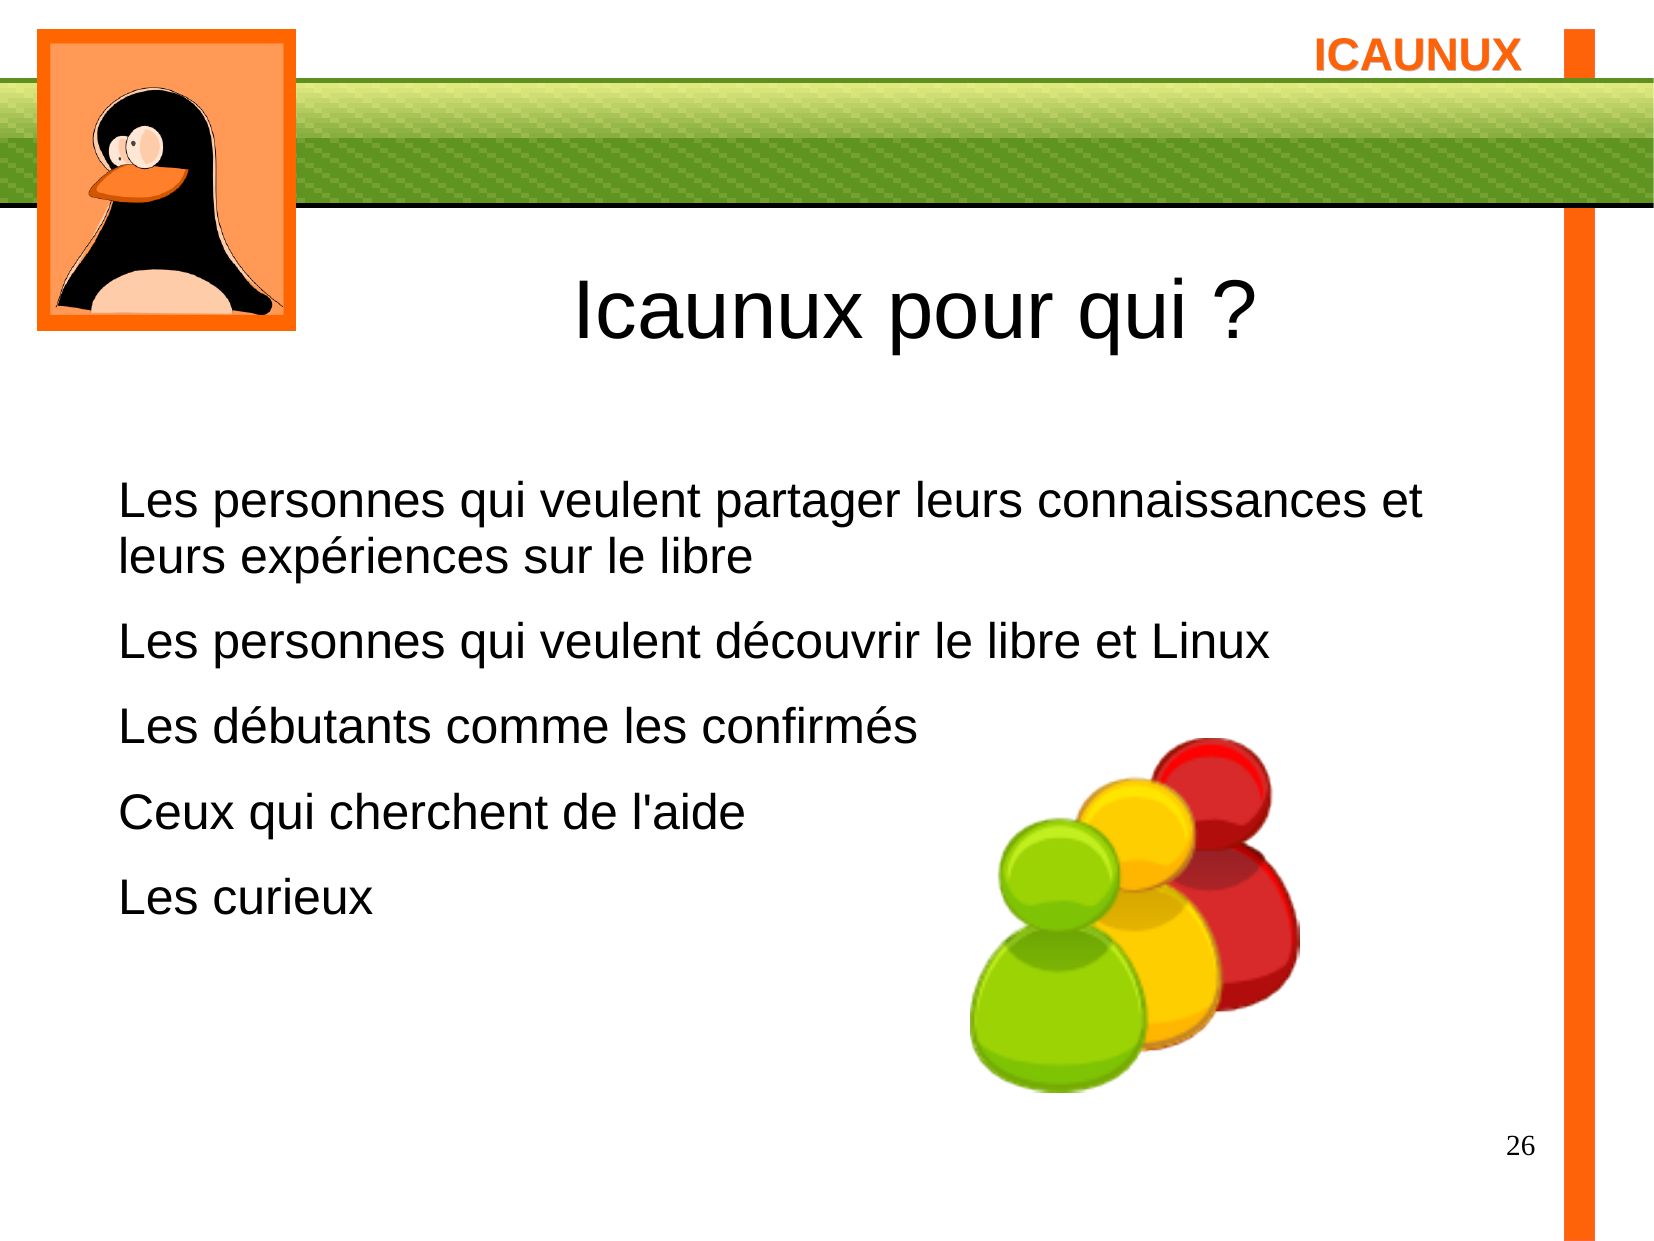

# Icaunux pour qui ?
Les personnes qui veulent partager leurs connaissances et leurs expériences sur le libre
Les personnes qui veulent découvrir le libre et Linux
Les débutants comme les confirmés
Ceux qui cherchent de l'aide
Les curieux
26